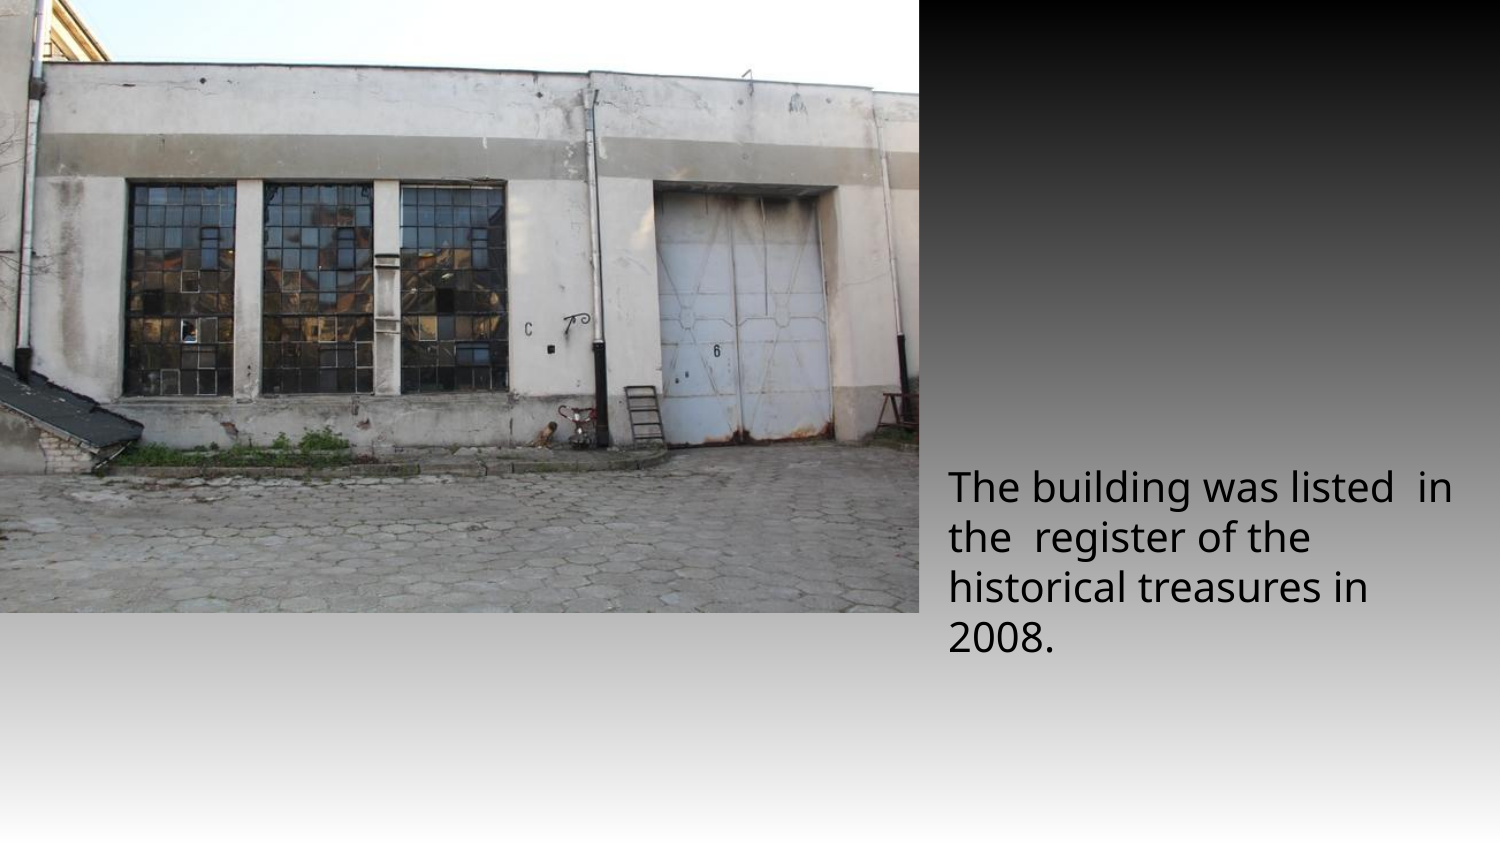

# The building was listed in the register of the historical treasures in 2008.